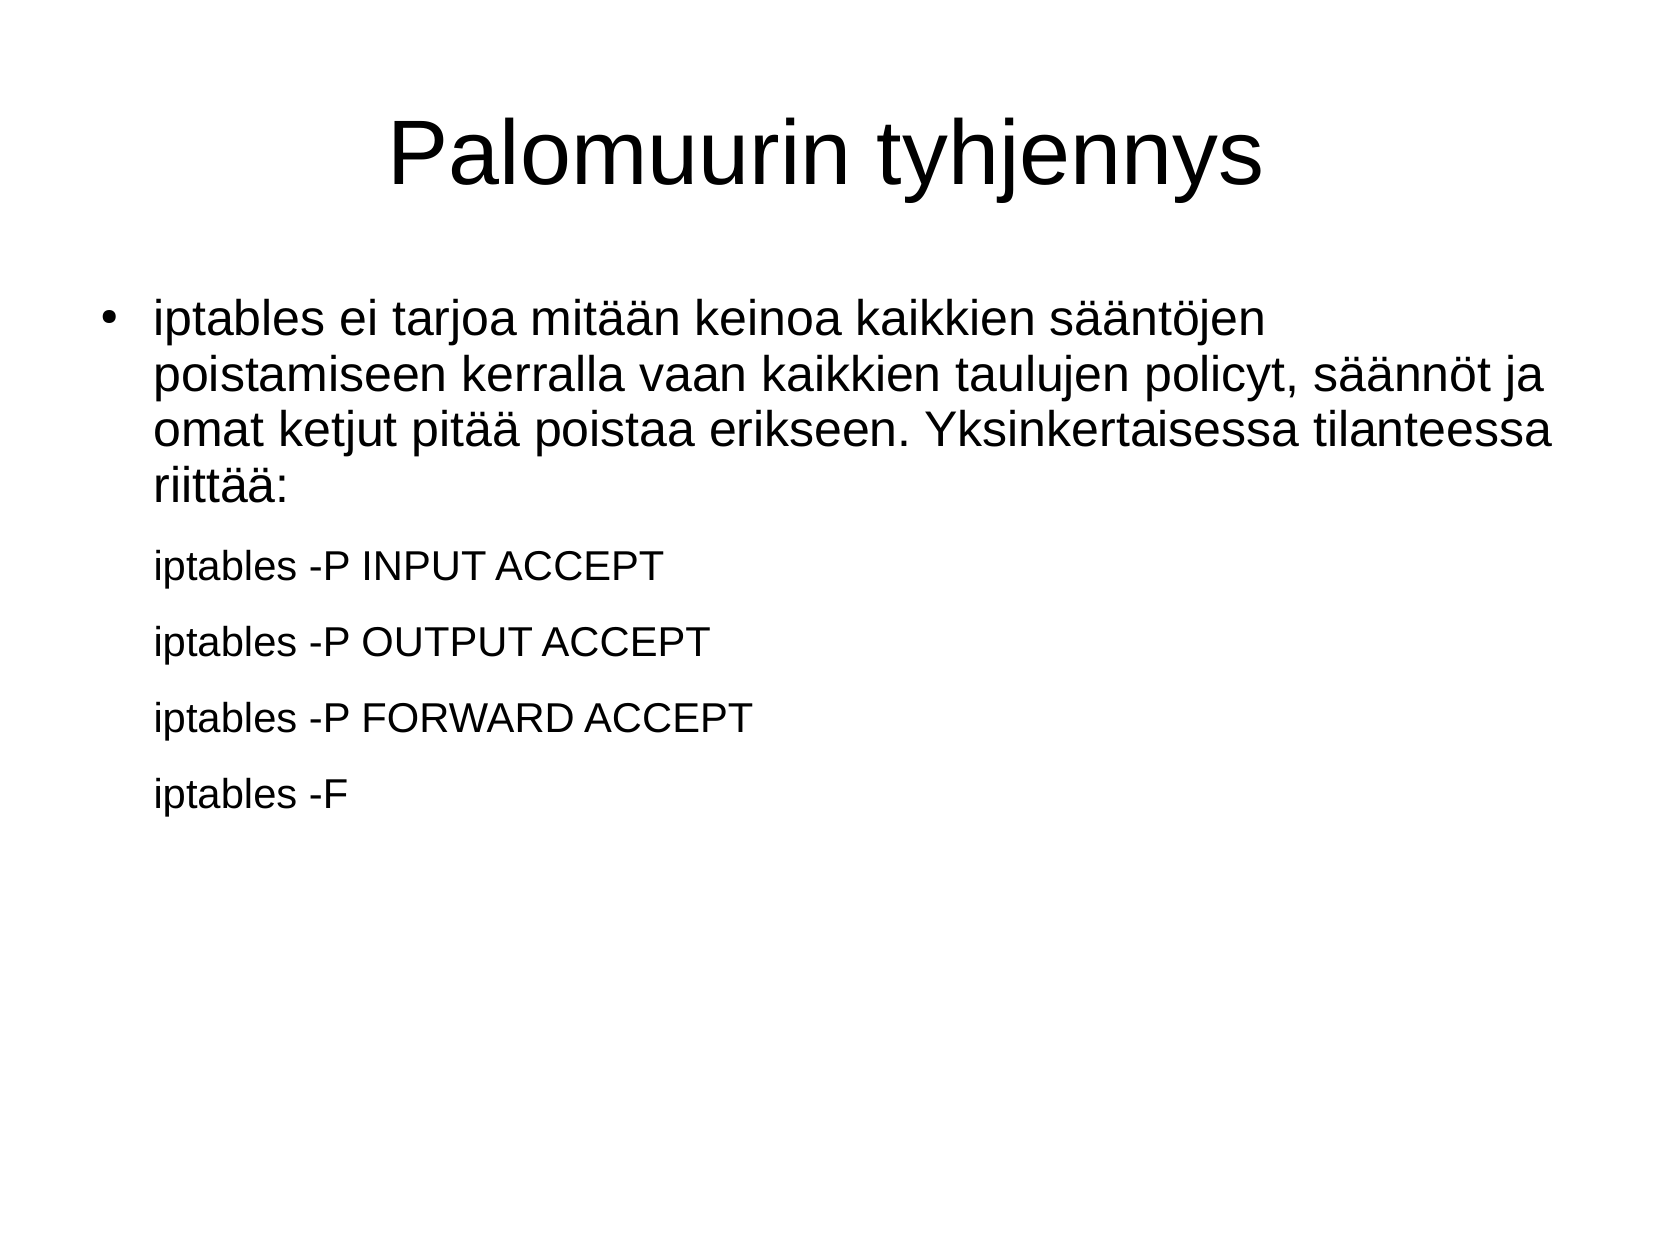

# Palomuurin tyhjennys
iptables ei tarjoa mitään keinoa kaikkien sääntöjen poistamiseen kerralla vaan kaikkien taulujen policyt, säännöt ja omat ketjut pitää poistaa erikseen. Yksinkertaisessa tilanteessa riittää:
iptables -P INPUT ACCEPT
iptables -P OUTPUT ACCEPT
iptables -P FORWARD ACCEPT
iptables -F